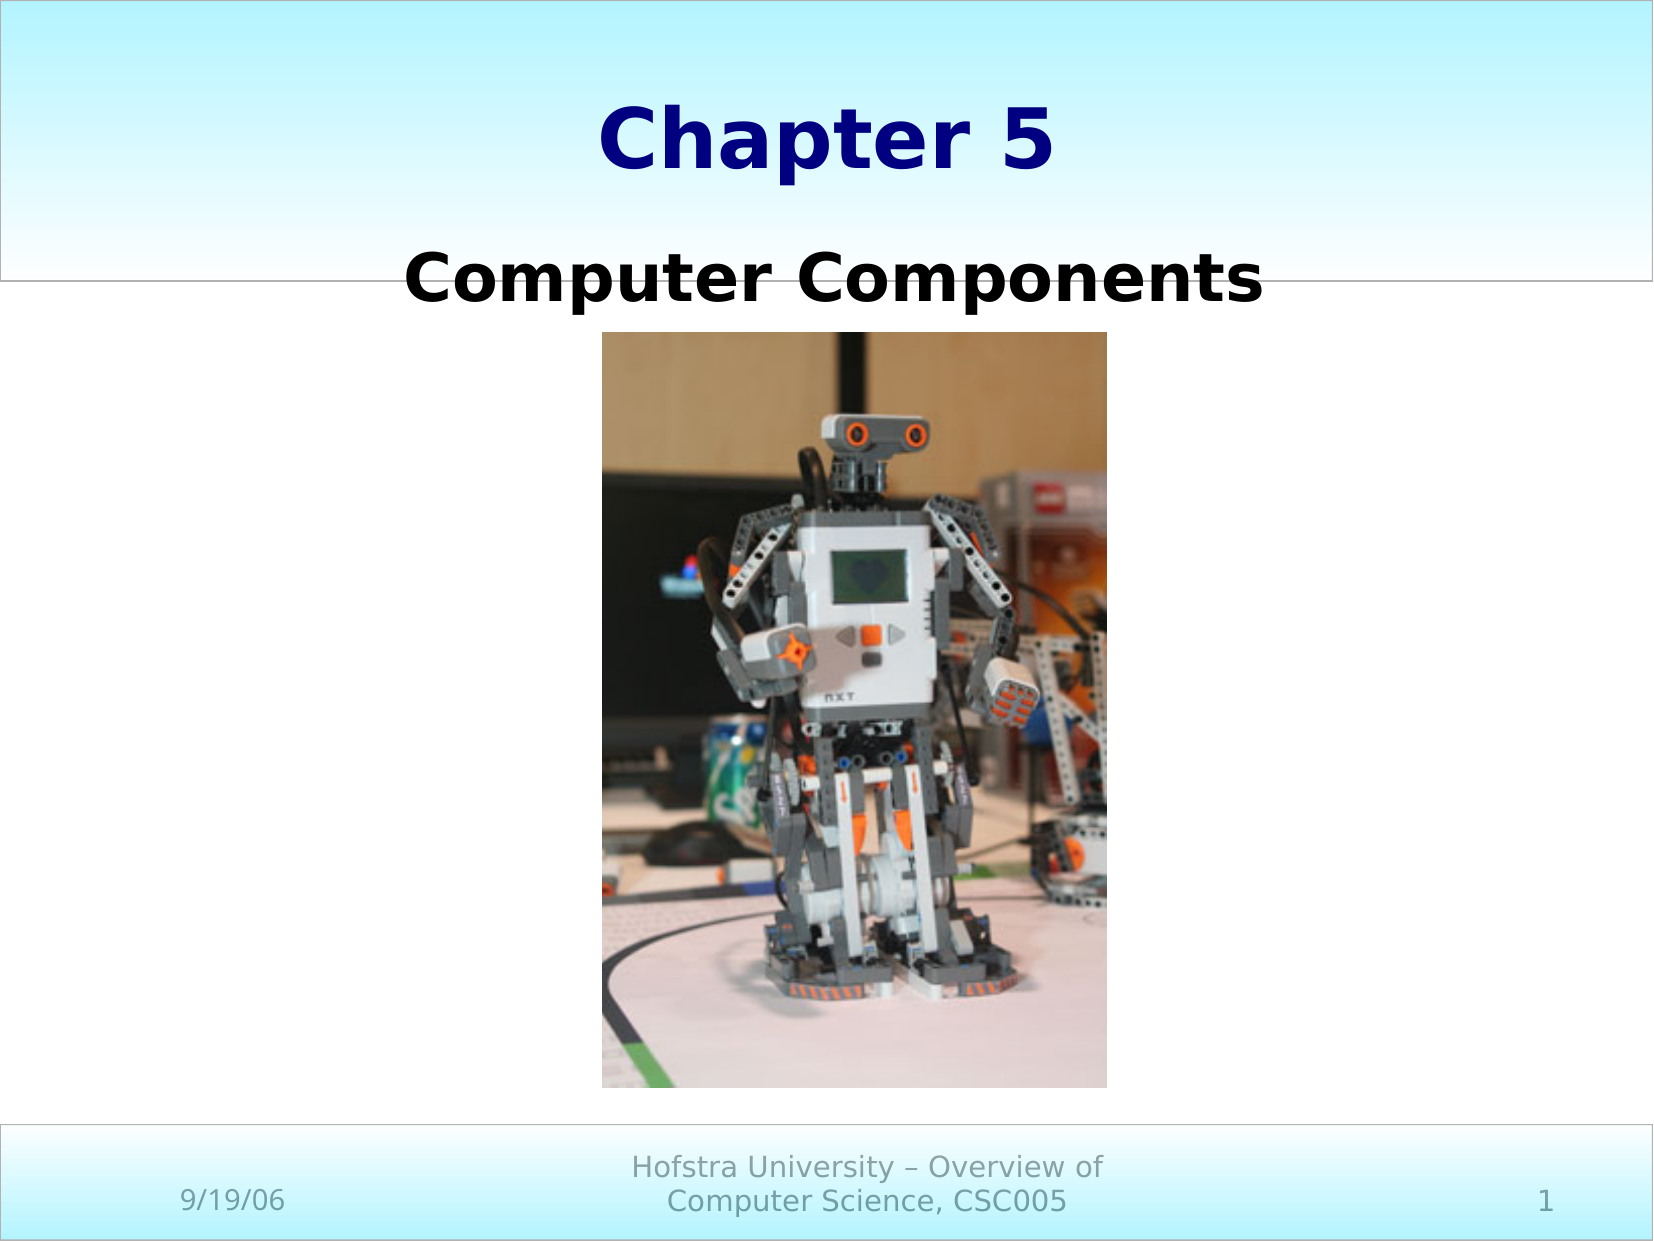

# Chapter 5
Computer Components
09/27/06
1